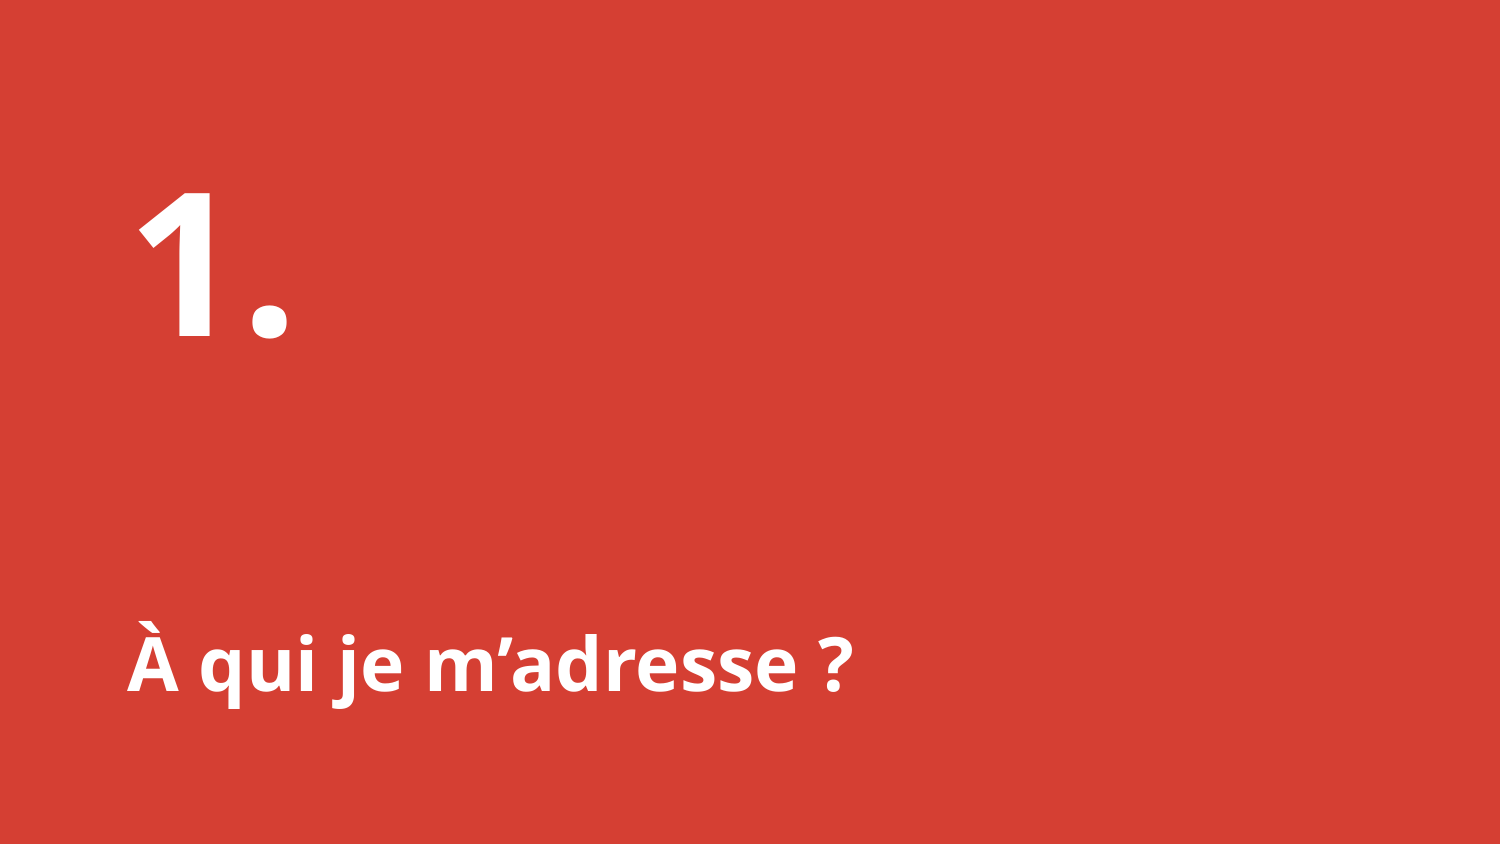

# 1. À qui je m’adresse ?